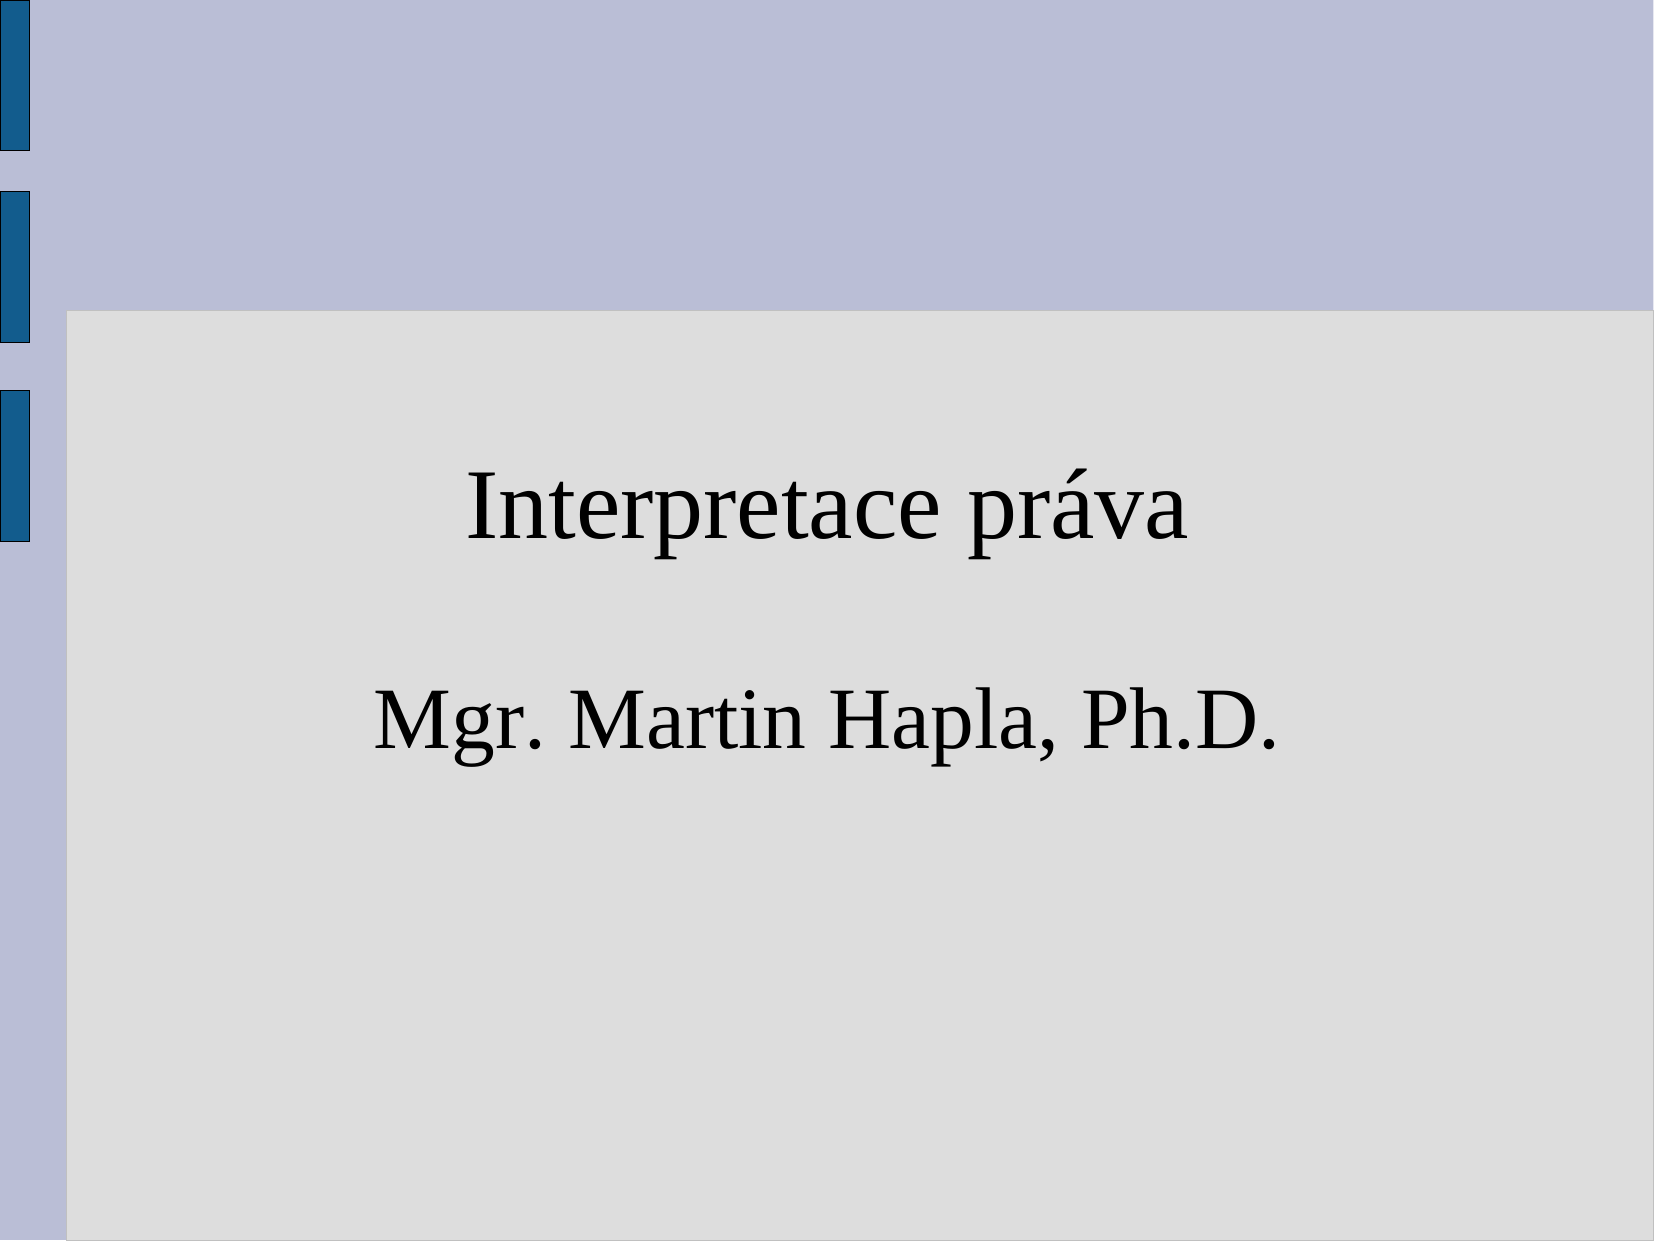

# Interpretace práva
Mgr. Martin Hapla, Ph.D.